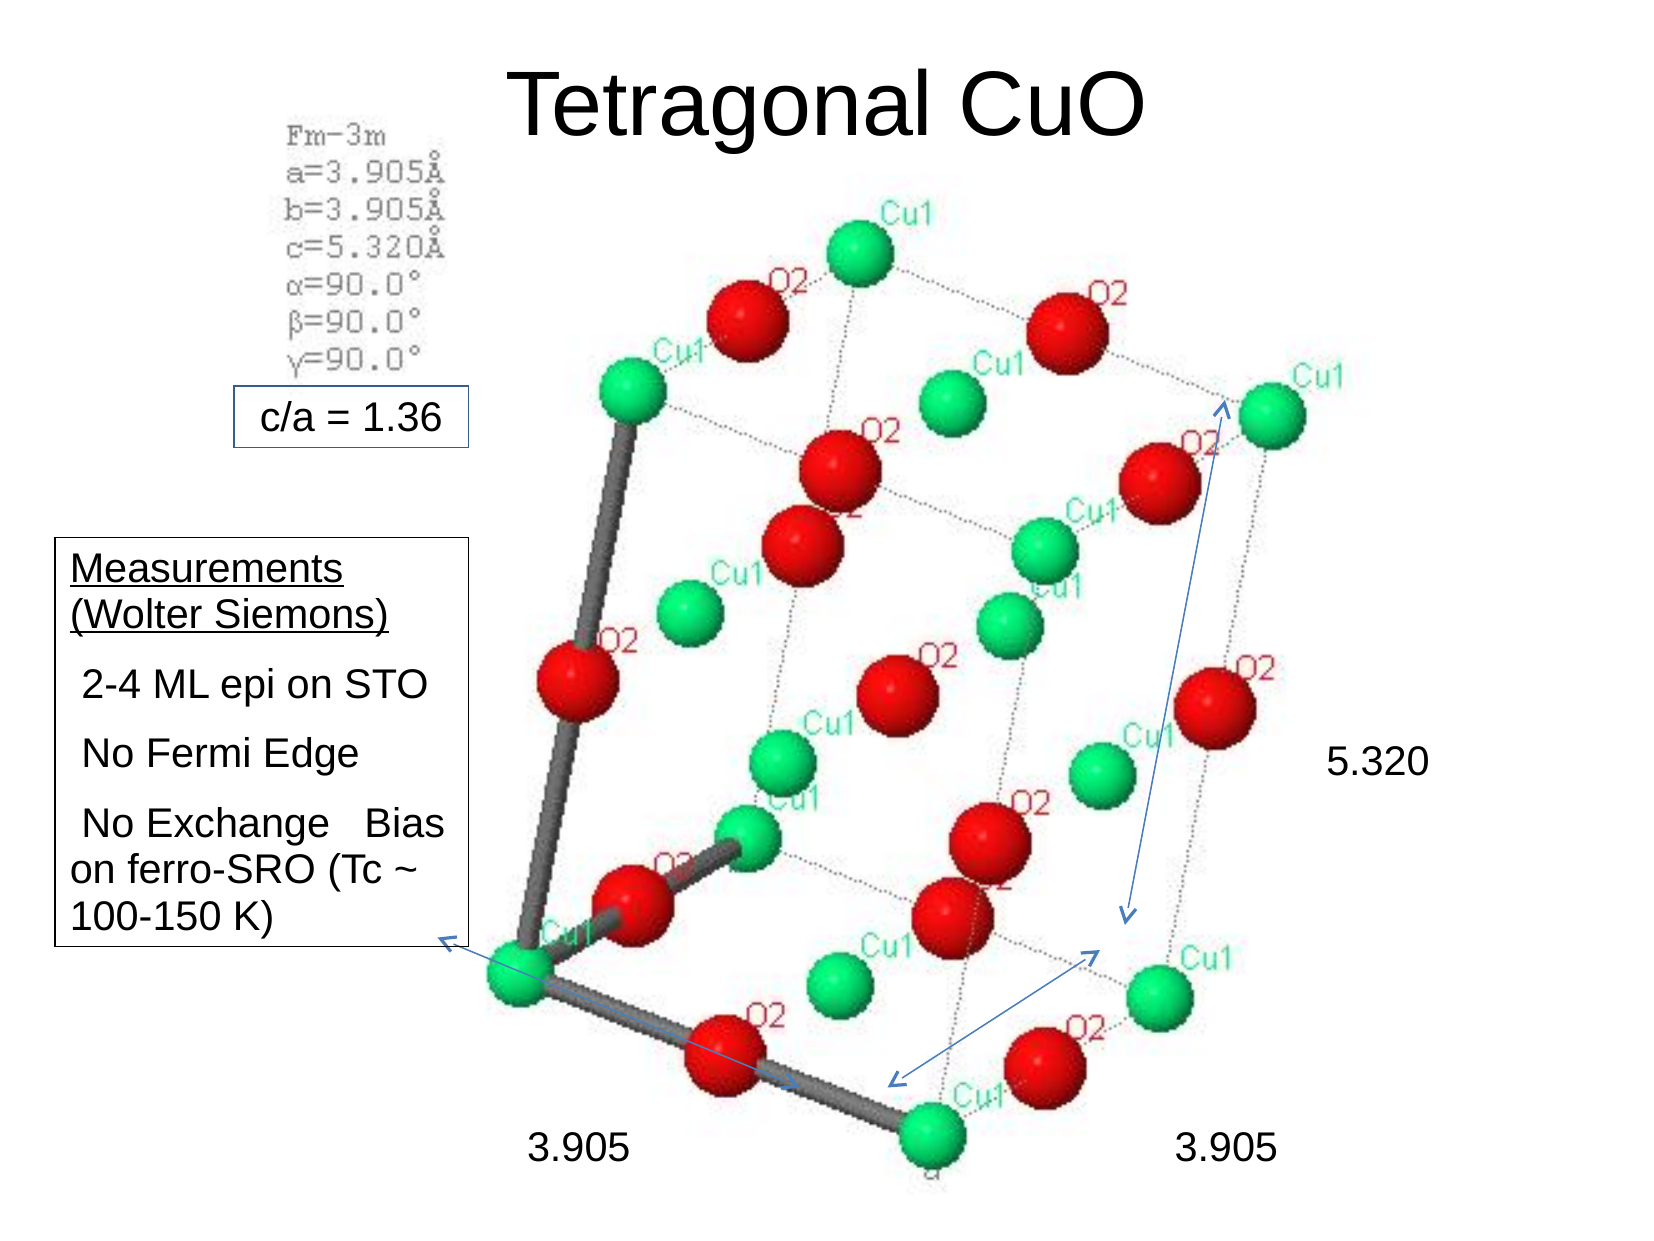

# Tetragonal CuO
c/a = 1.36
Measurements
(Wolter Siemons)
 2-4 ML epi on STO
 No Fermi Edge
 No Exchange Bias on ferro-SRO (Tc ~ 100-150 K)
5.320
3.905
3.905